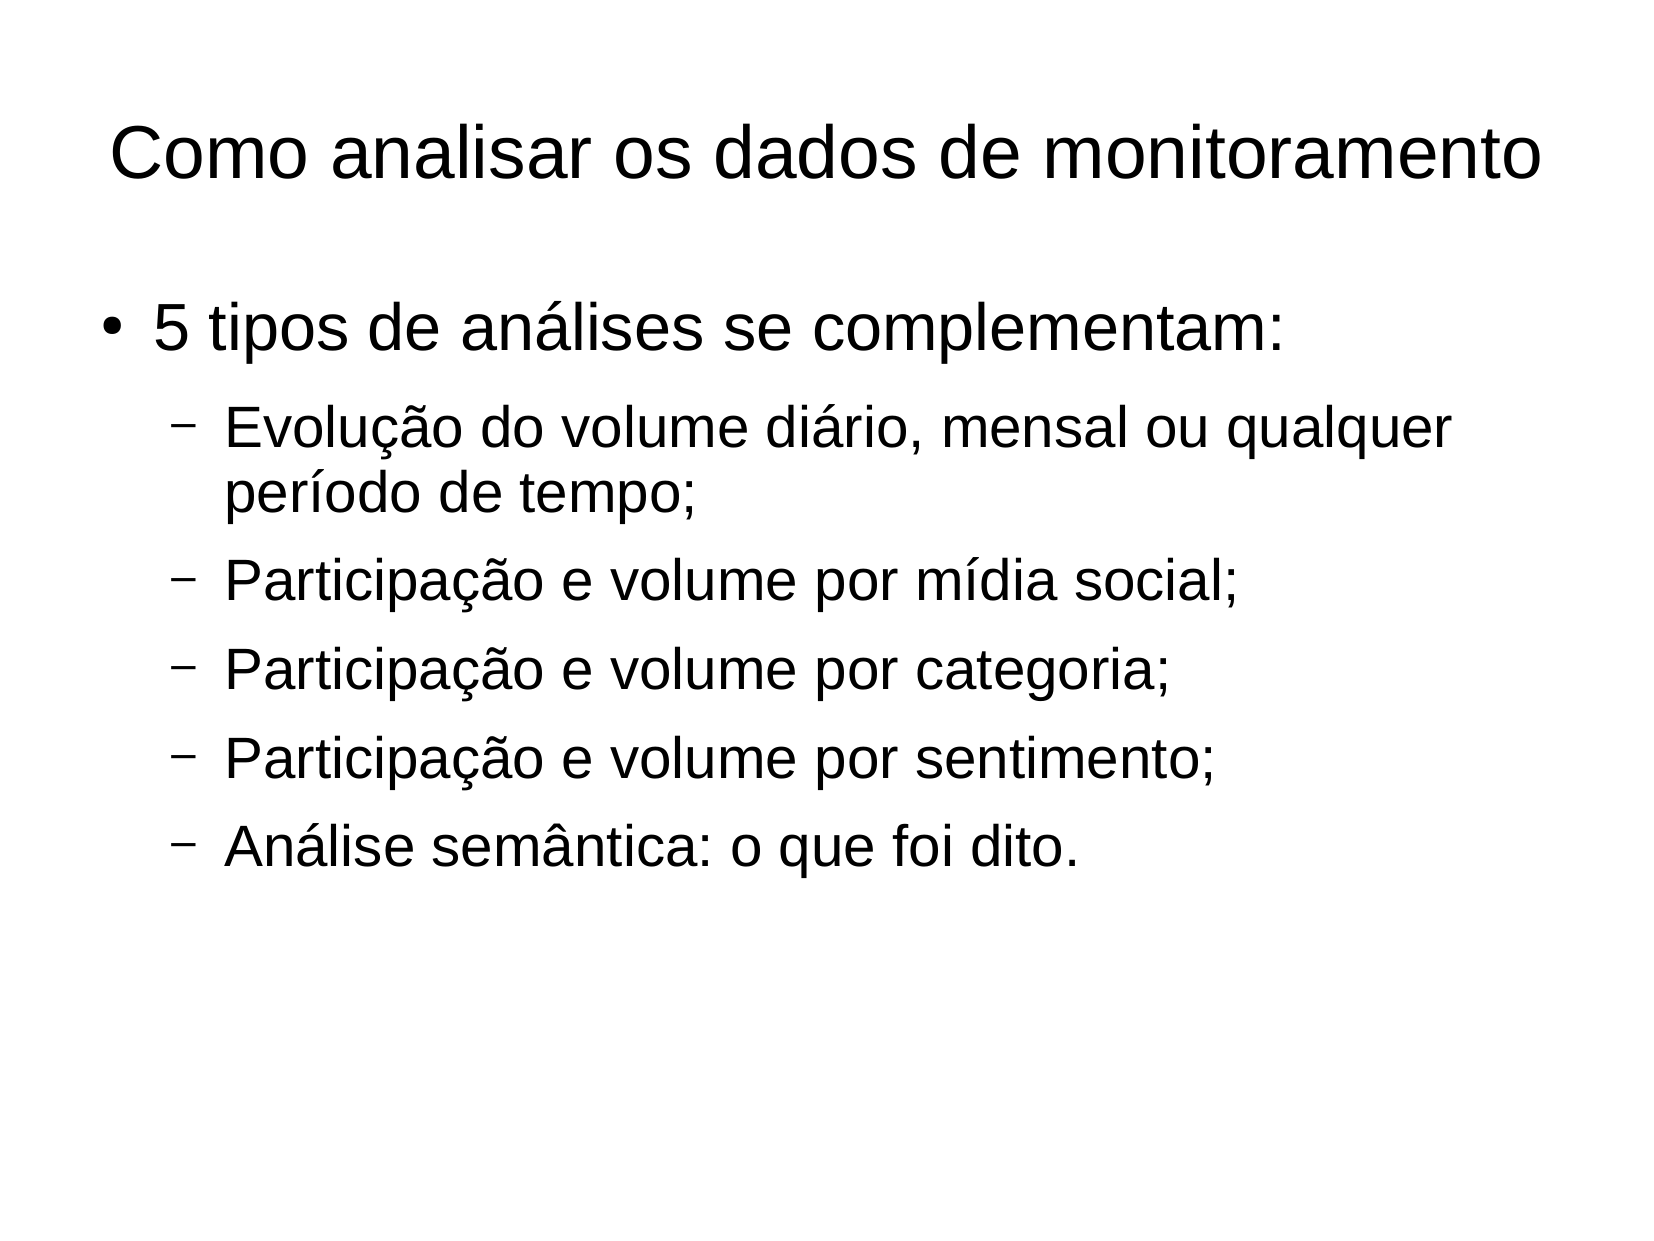

# Como analisar os dados de monitoramento
5 tipos de análises se complementam:
Evolução do volume diário, mensal ou qualquer período de tempo;
Participação e volume por mídia social;
Participação e volume por categoria;
Participação e volume por sentimento;
Análise semântica: o que foi dito.